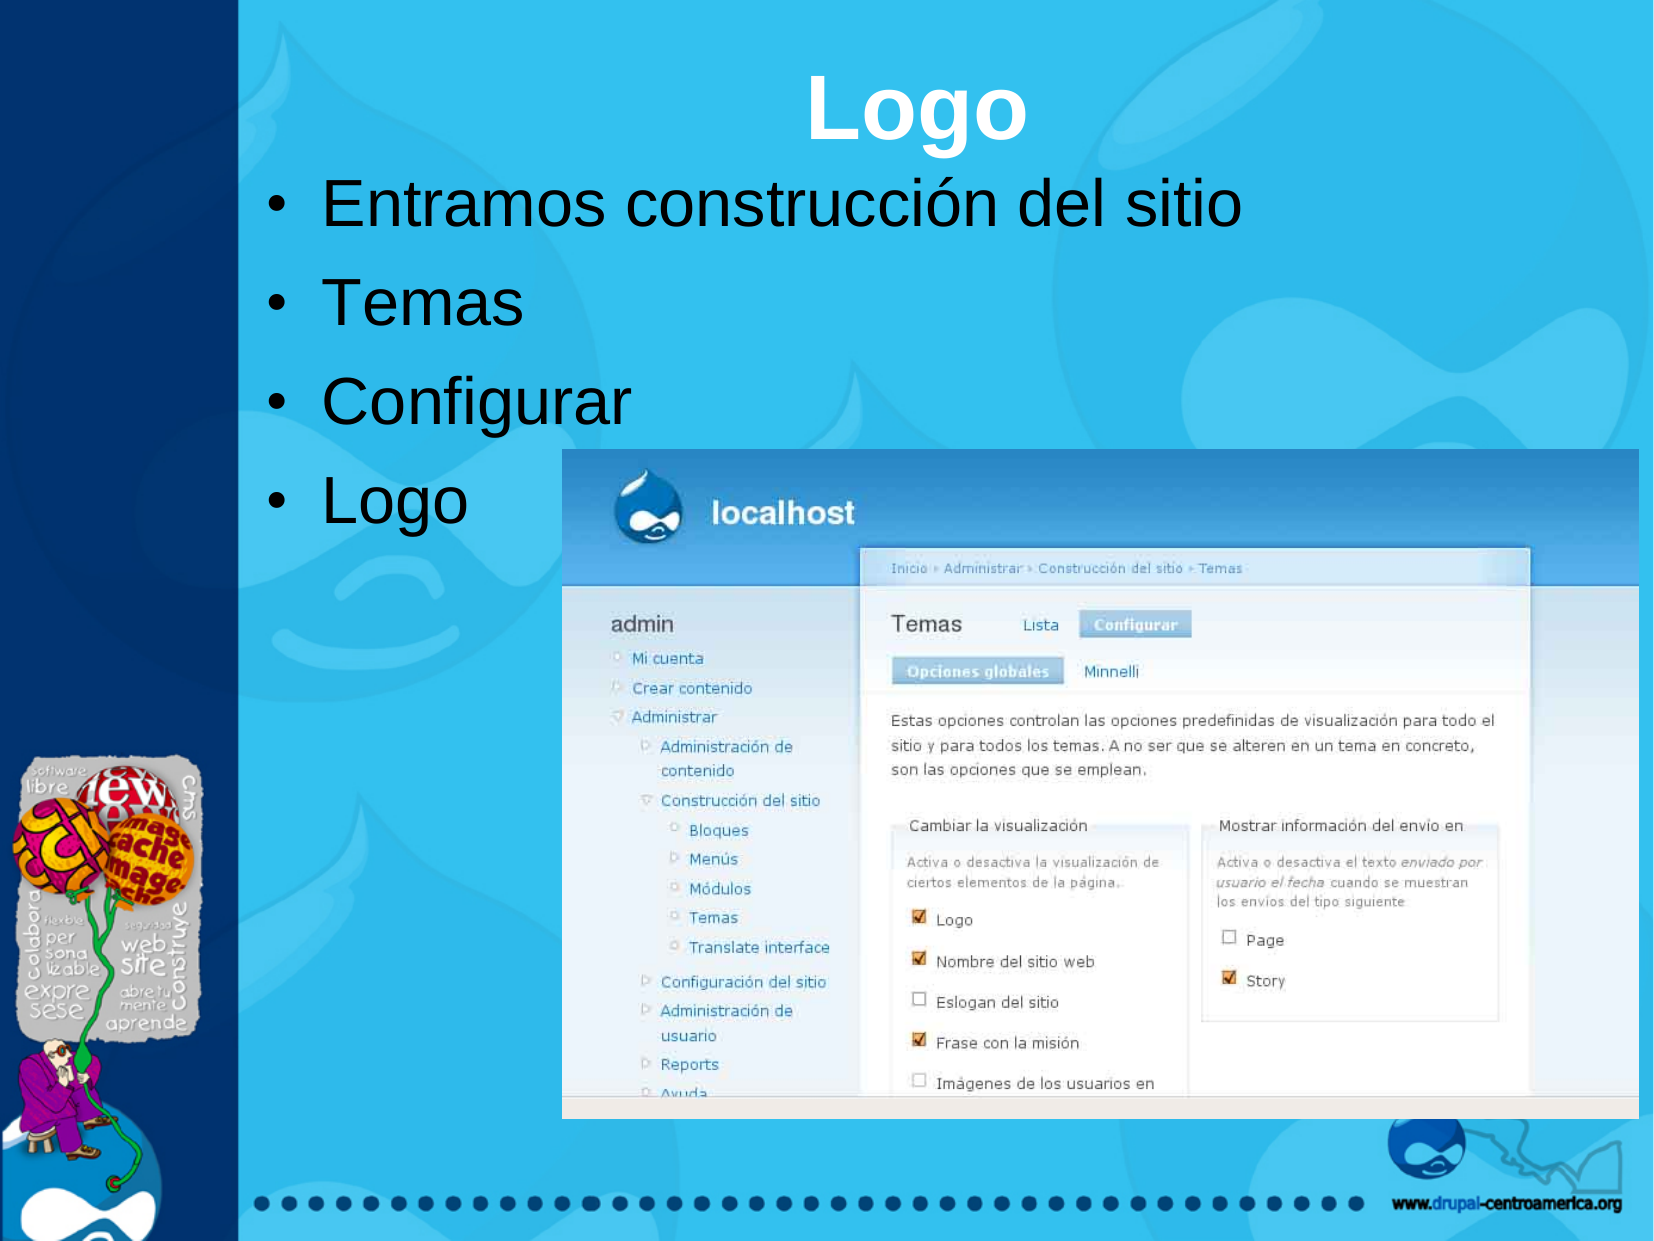

# Logo
Entramos construcción del sitio
Temas
Configurar
Logo